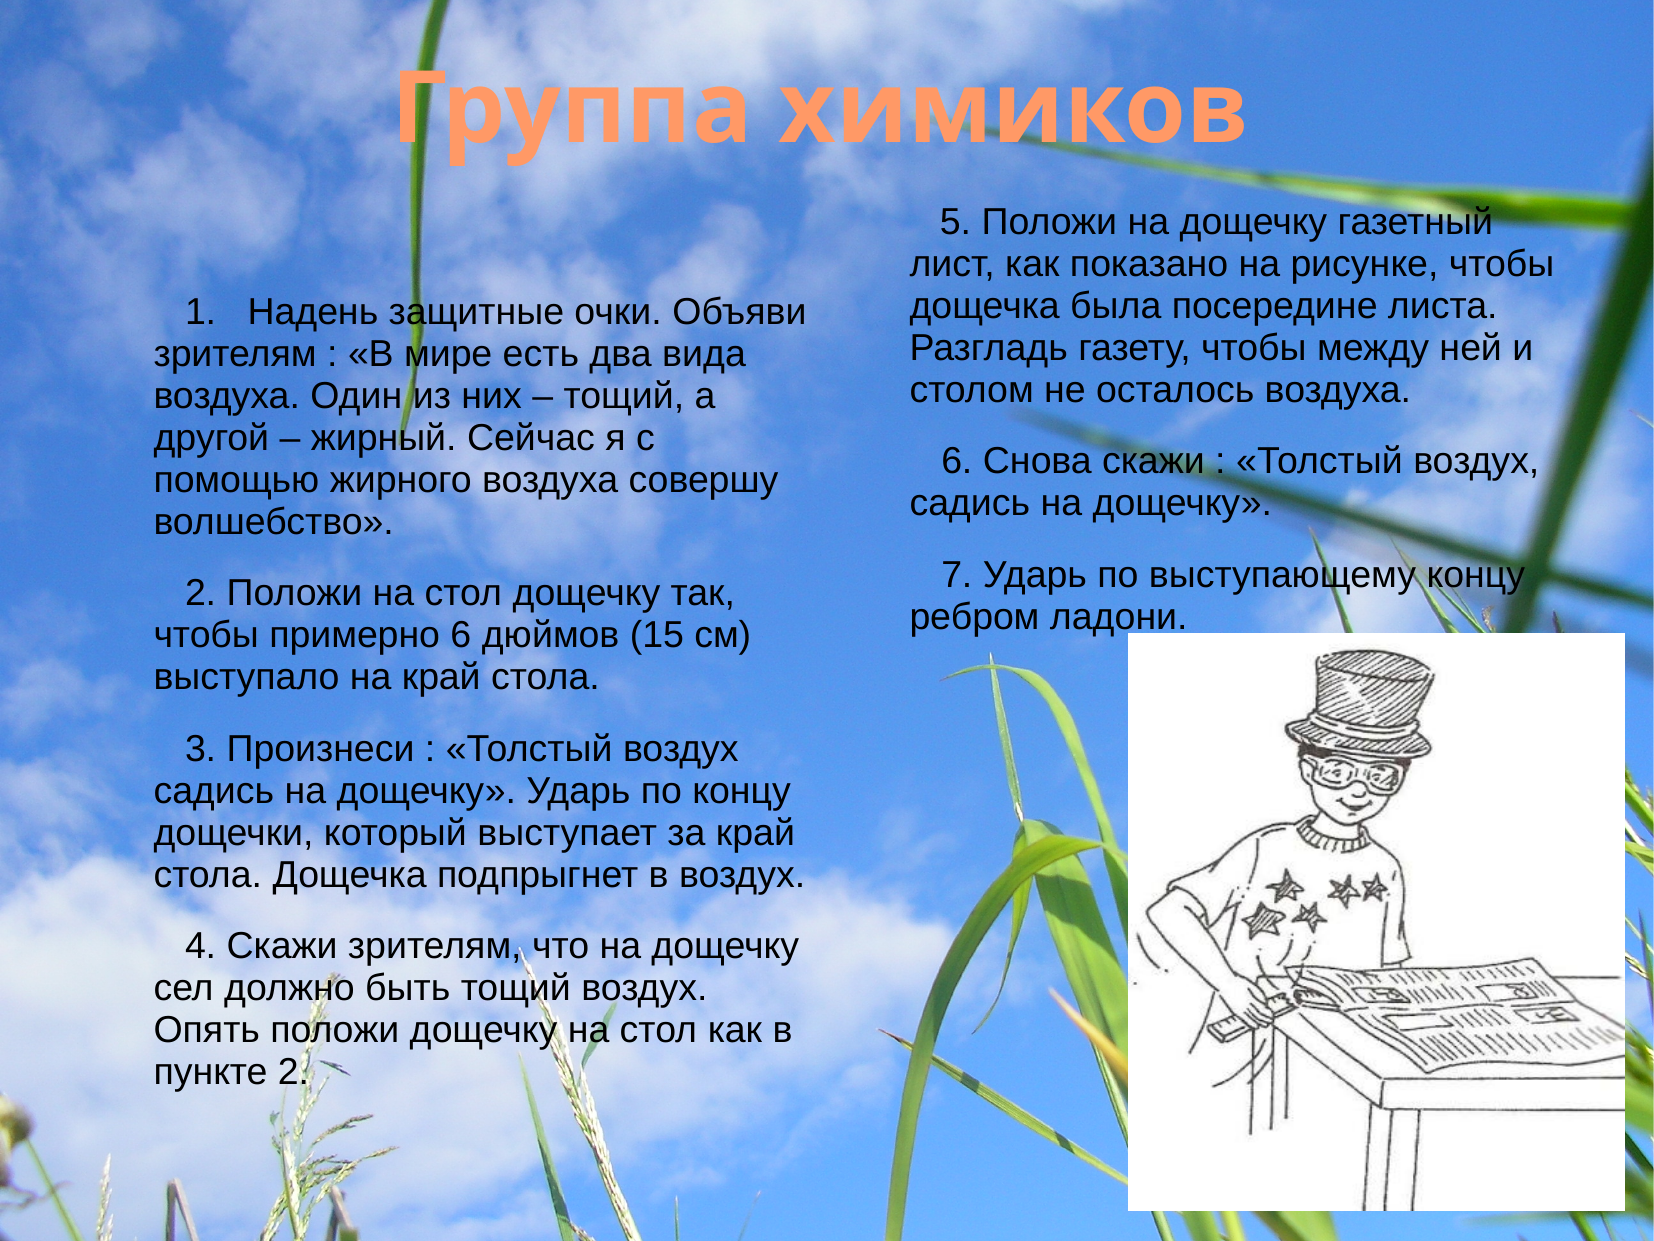

# Группа химиков
 5. Положи на дощечку газетный лист, как показано на рисунке, чтобы дощечка была посередине листа. Разгладь газету, чтобы между ней и столом не осталось воздуха.
 6. Снова скажи : «Толстый воздух, садись на дощечку».
 7. Ударь по выступающему концу ребром ладони.
 1. Надень защитные очки. Объяви зрителям : «В мире есть два вида воздуха. Один из них – тощий, а другой – жирный. Сейчас я с помощью жирного воздуха совершу волшебство».
 2. Положи на стол дощечку так, чтобы примерно 6 дюймов (15 см) выступало на край стола.
 3. Произнеси : «Толстый воздух садись на дощечку». Ударь по концу дощечки, который выступает за край стола. Дощечка подпрыгнет в воздух.
 4. Скажи зрителям, что на дощечку сел должно быть тощий воздух. Опять положи дощечку на стол как в пункте 2.